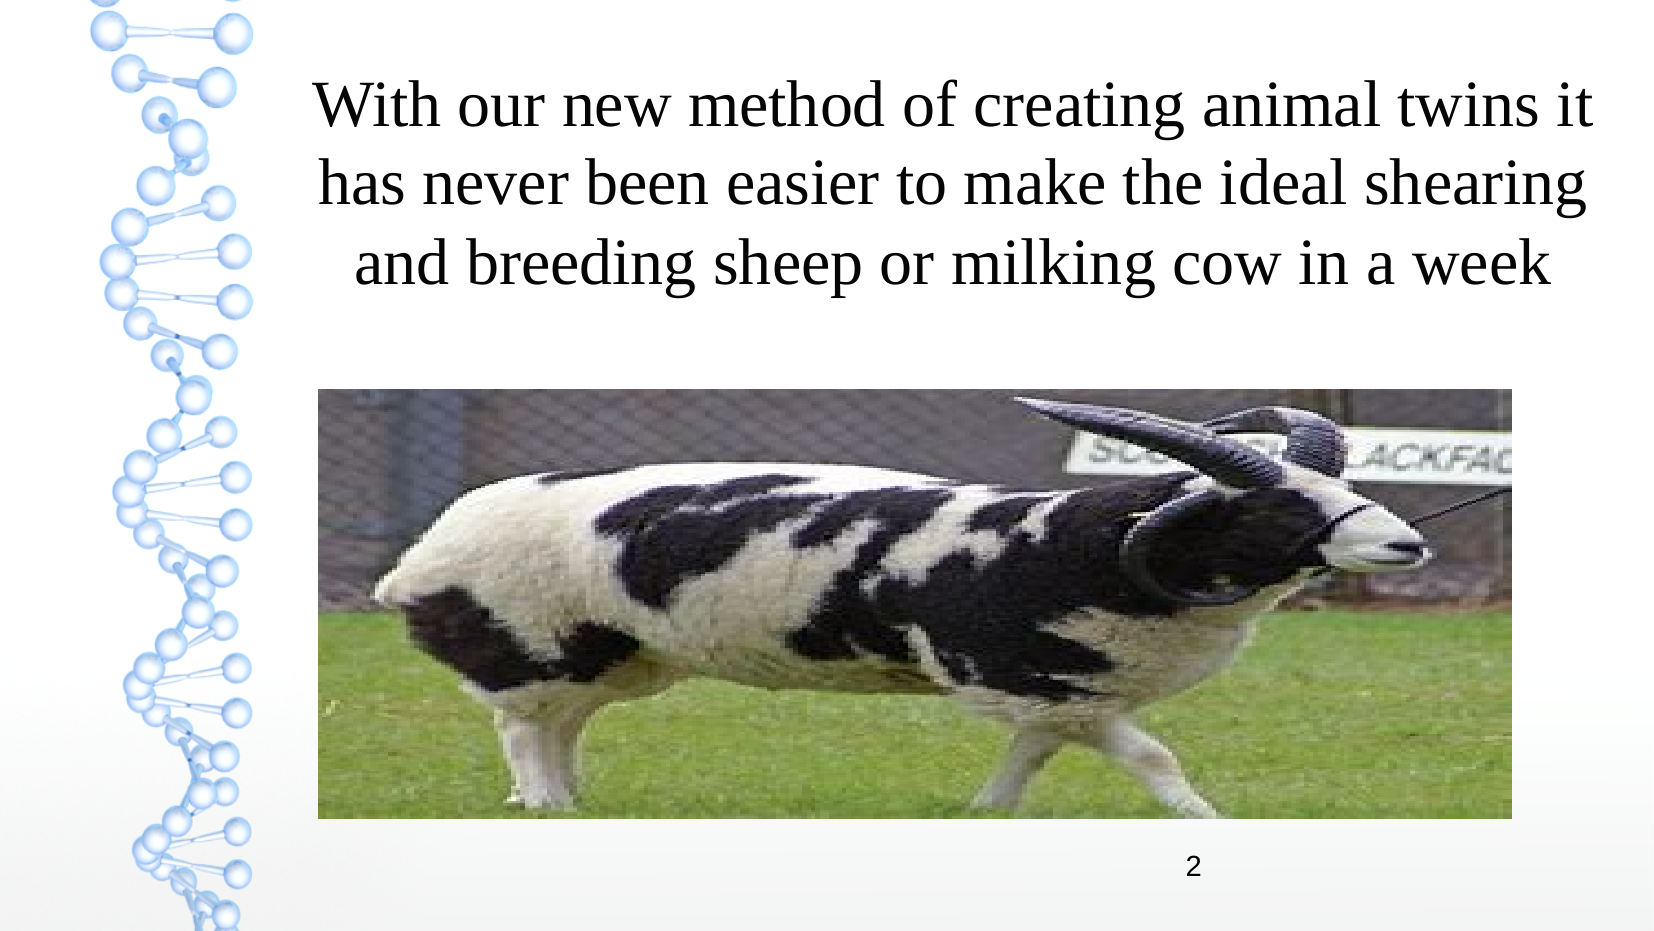

# With our new method of creating animal twins it has never been easier to make the ideal shearing and breeding sheep or milking cow in a week